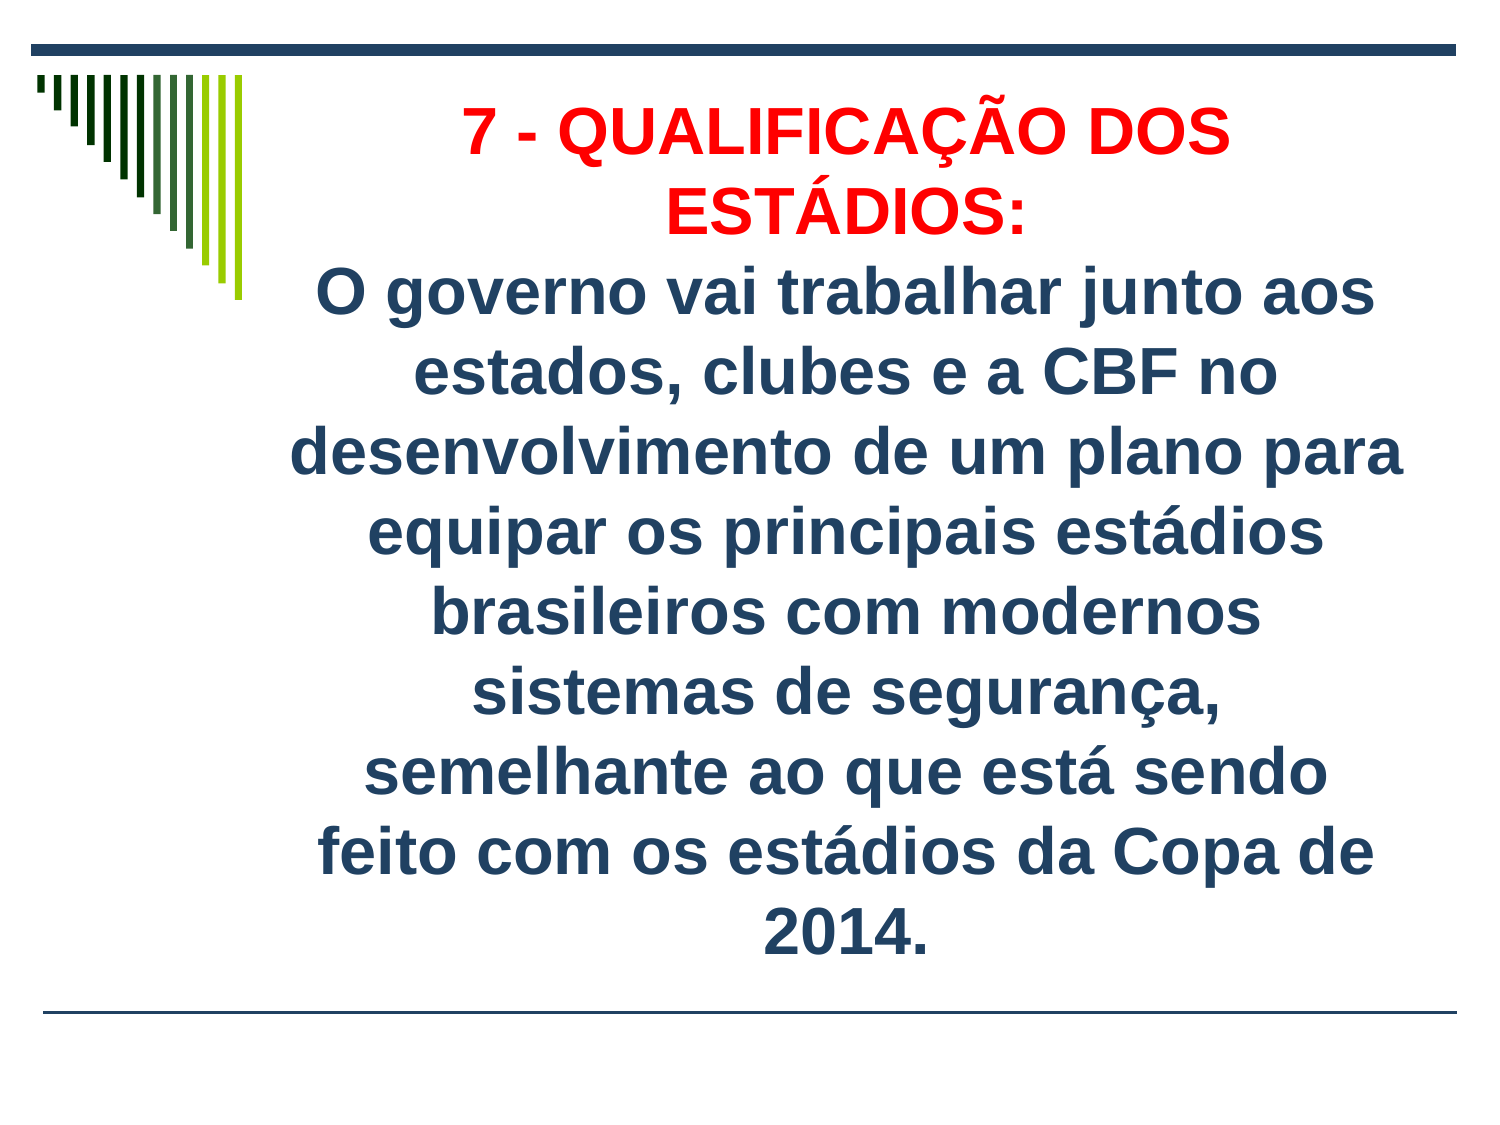

# 7 - QUALIFICAÇÃO DOS ESTÁDIOS: O governo vai trabalhar junto aos estados, clubes e a CBF no desenvolvimento de um plano para equipar os principais estádios brasileiros com modernos sistemas de segurança, semelhante ao que está sendo feito com os estádios da Copa de 2014.